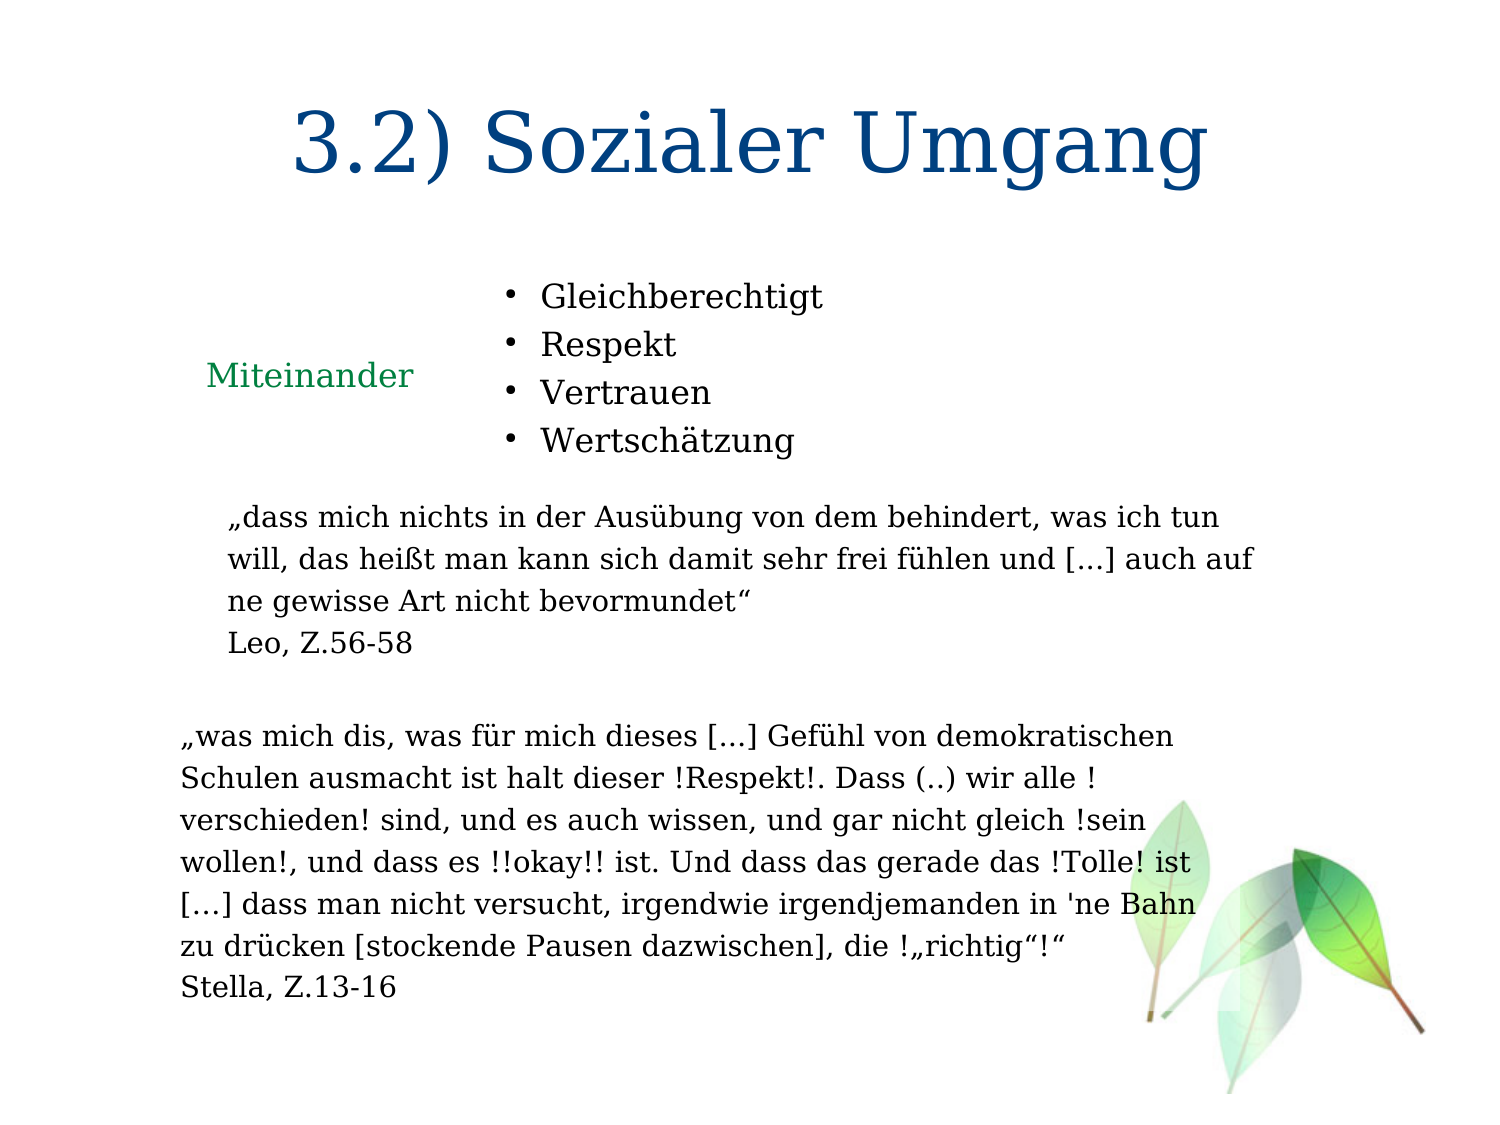

# 3.2) Sozialer Umgang
Gleichberechtigt
Respekt
Vertrauen
Wertschätzung
Miteinander
„dass mich nichts in der Ausübung von dem behindert, was ich tun will, das heißt man kann sich damit sehr frei fühlen und [...] auch auf ne gewisse Art nicht bevormundet“
Leo, Z.56-58
„was mich dis, was für mich dieses [...] Gefühl von demokratischen Schulen ausmacht ist halt dieser !Respekt!. Dass (..) wir alle !verschieden! sind, und es auch wissen, und gar nicht gleich !sein wollen!, und dass es !!okay!! ist. Und dass das gerade das !Tolle! ist […] dass man nicht versucht, irgendwie irgendjemanden in 'ne Bahn zu drücken [stockende Pausen dazwischen], die !„richtig“!“
Stella, Z.13-16